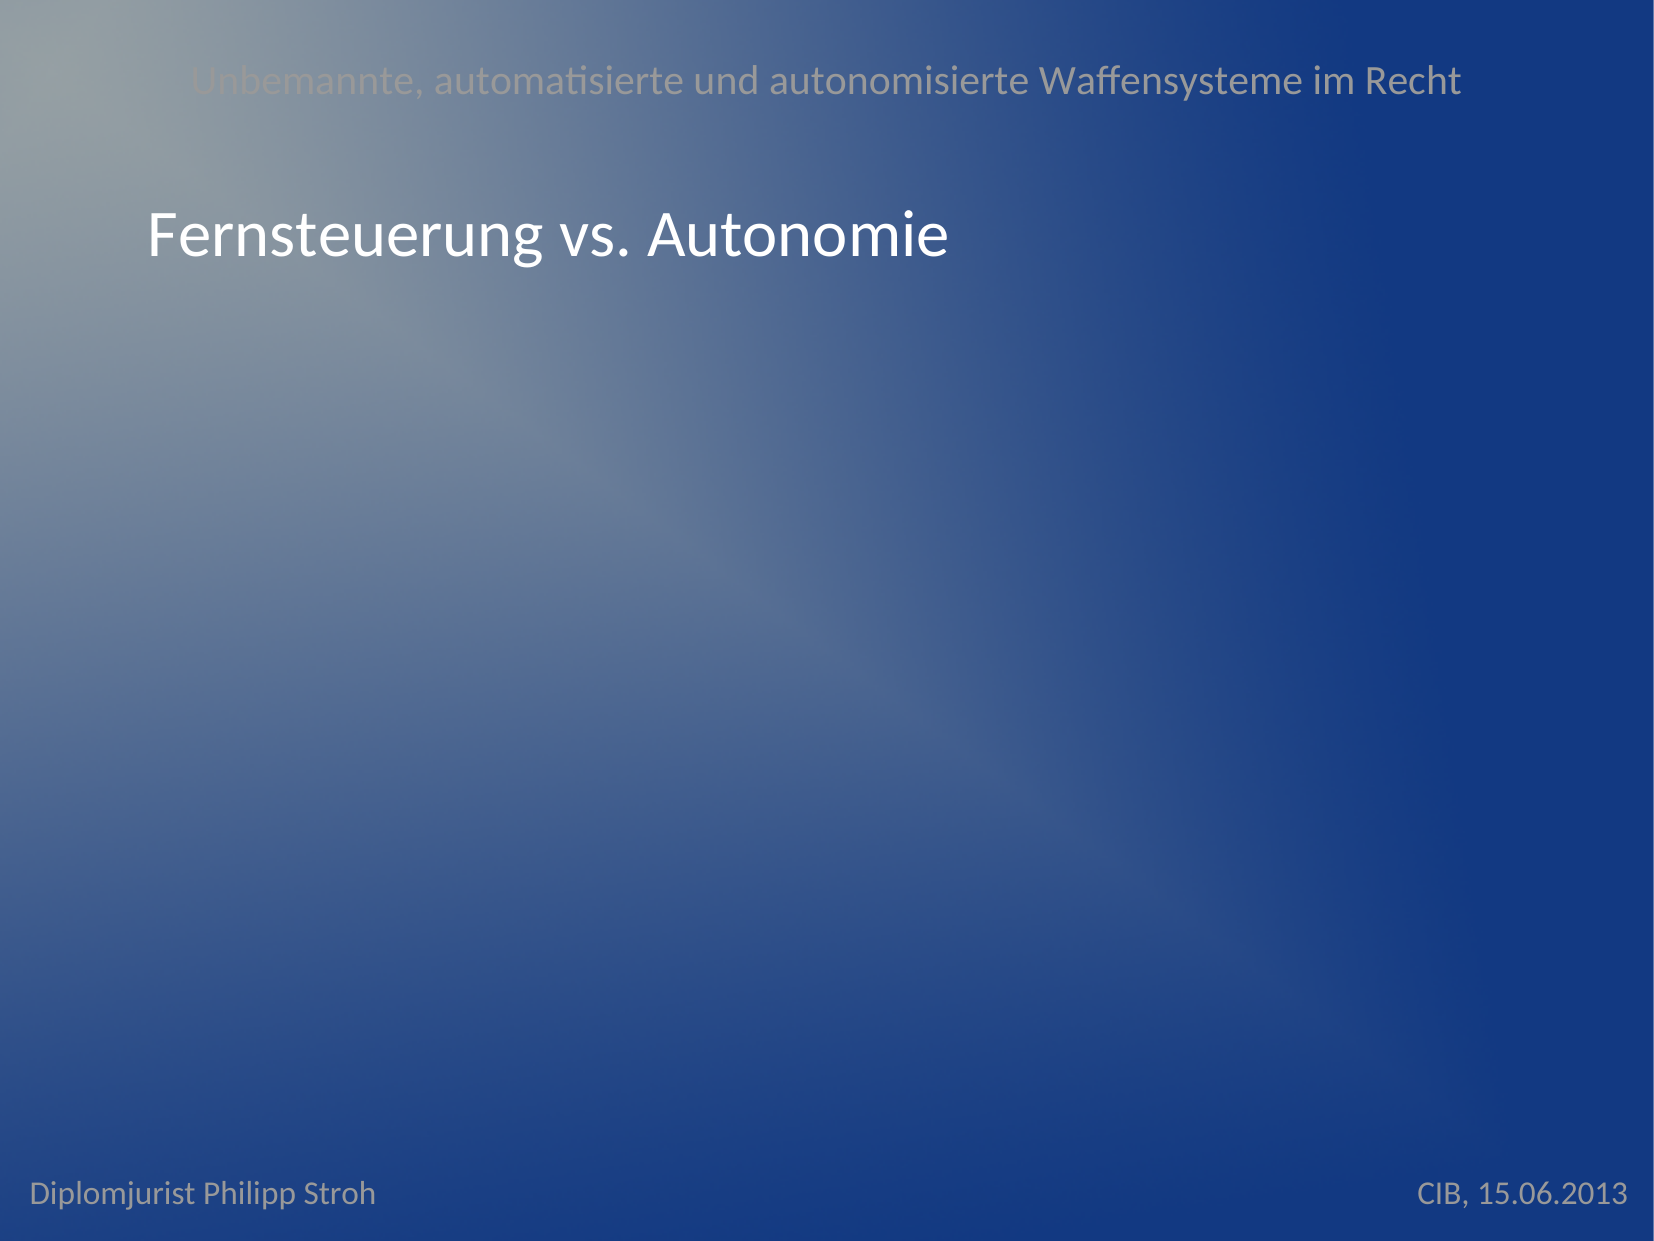

# Unbemannte, automatisierte und autonomisierte Waffensysteme im Recht
Fernsteuerung vs. Autonomie
Diplomjurist Philipp Stroh
CIB, 15.06.2013